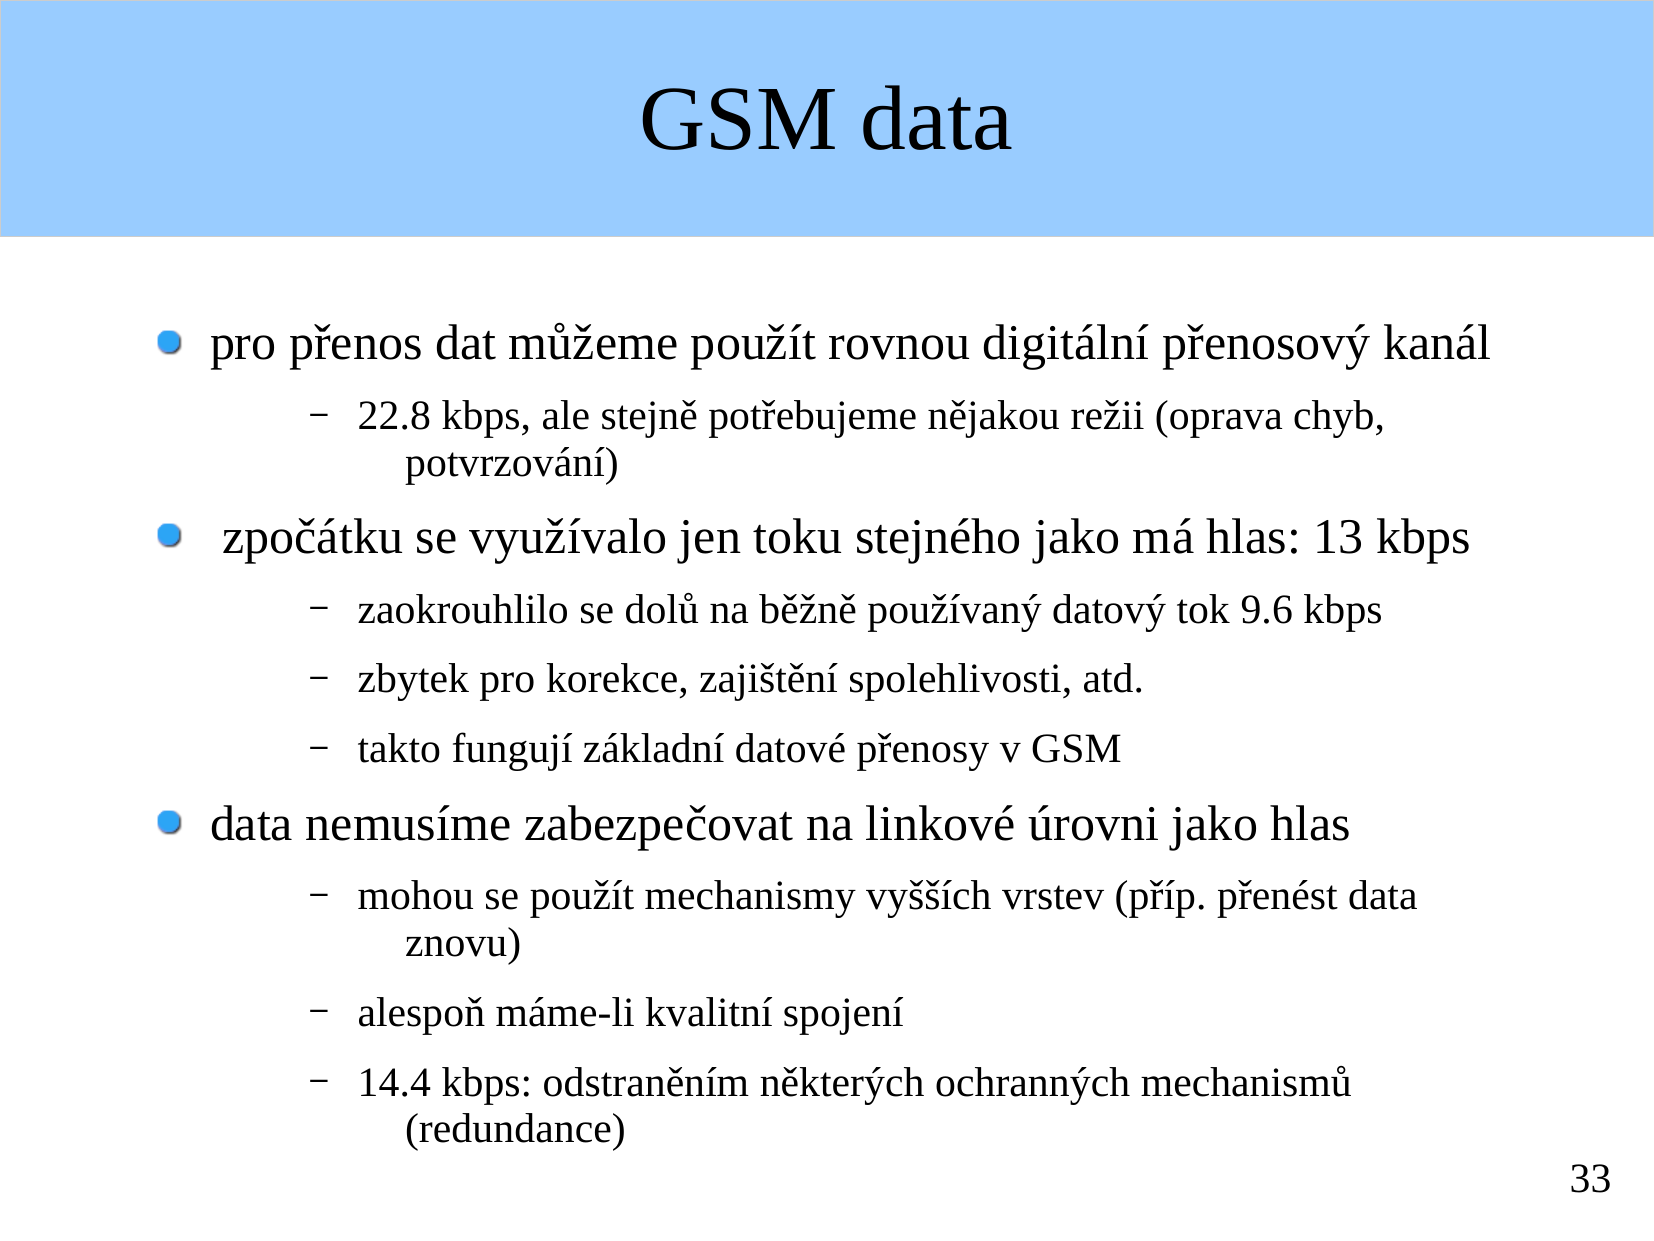

# GSM data
pro přenos dat můžeme použít rovnou digitální přenosový kanál
22.8 kbps, ale stejně potřebujeme nějakou režii (oprava chyb, potvrzování)
 zpočátku se využívalo jen toku stejného jako má hlas: 13 kbps
zaokrouhlilo se dolů na běžně používaný datový tok 9.6 kbps
zbytek pro korekce, zajištění spolehlivosti, atd.
takto fungují základní datové přenosy v GSM
data nemusíme zabezpečovat na linkové úrovni jako hlas
mohou se použít mechanismy vyšších vrstev (příp. přenést data znovu)
alespoň máme-li kvalitní spojení
14.4 kbps: odstraněním některých ochranných mechanismů (redundance)